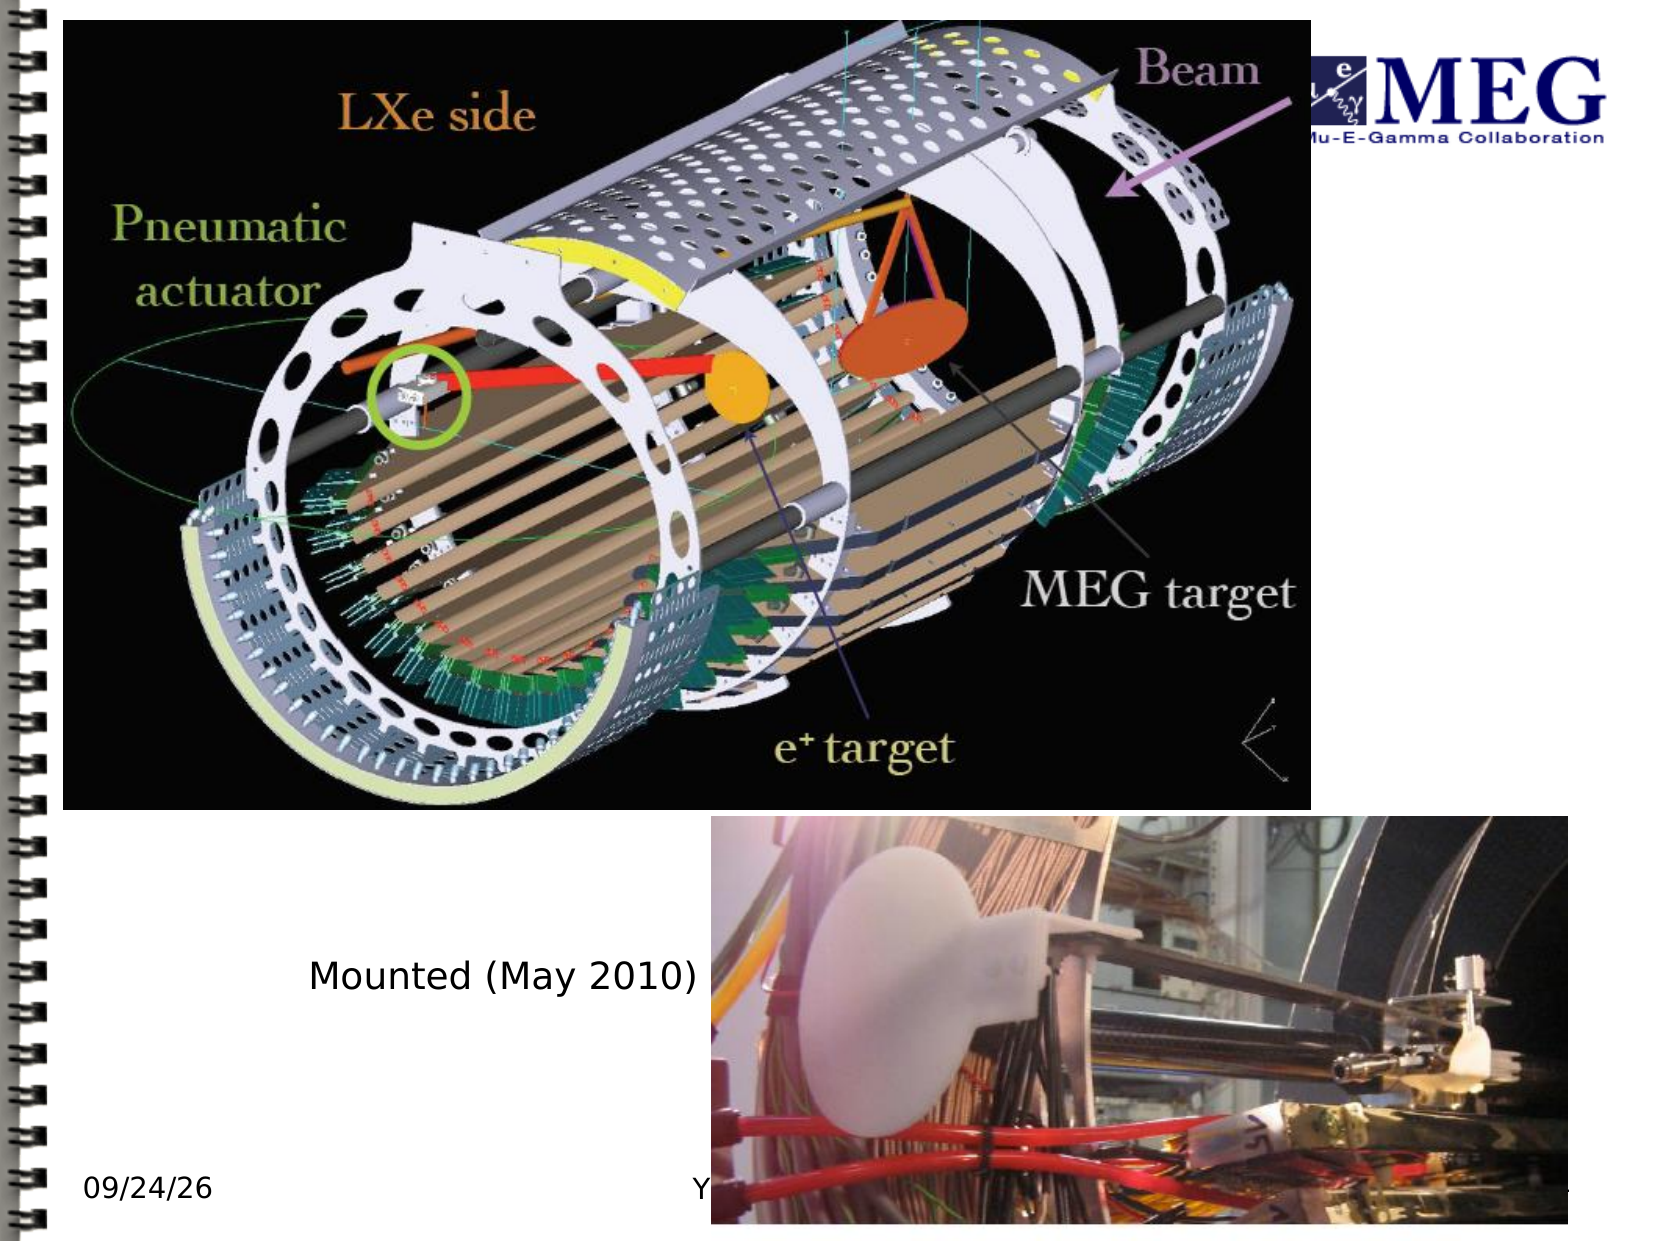

#
Mounted (May 2010)
14
Yusuke UCHIYAMA